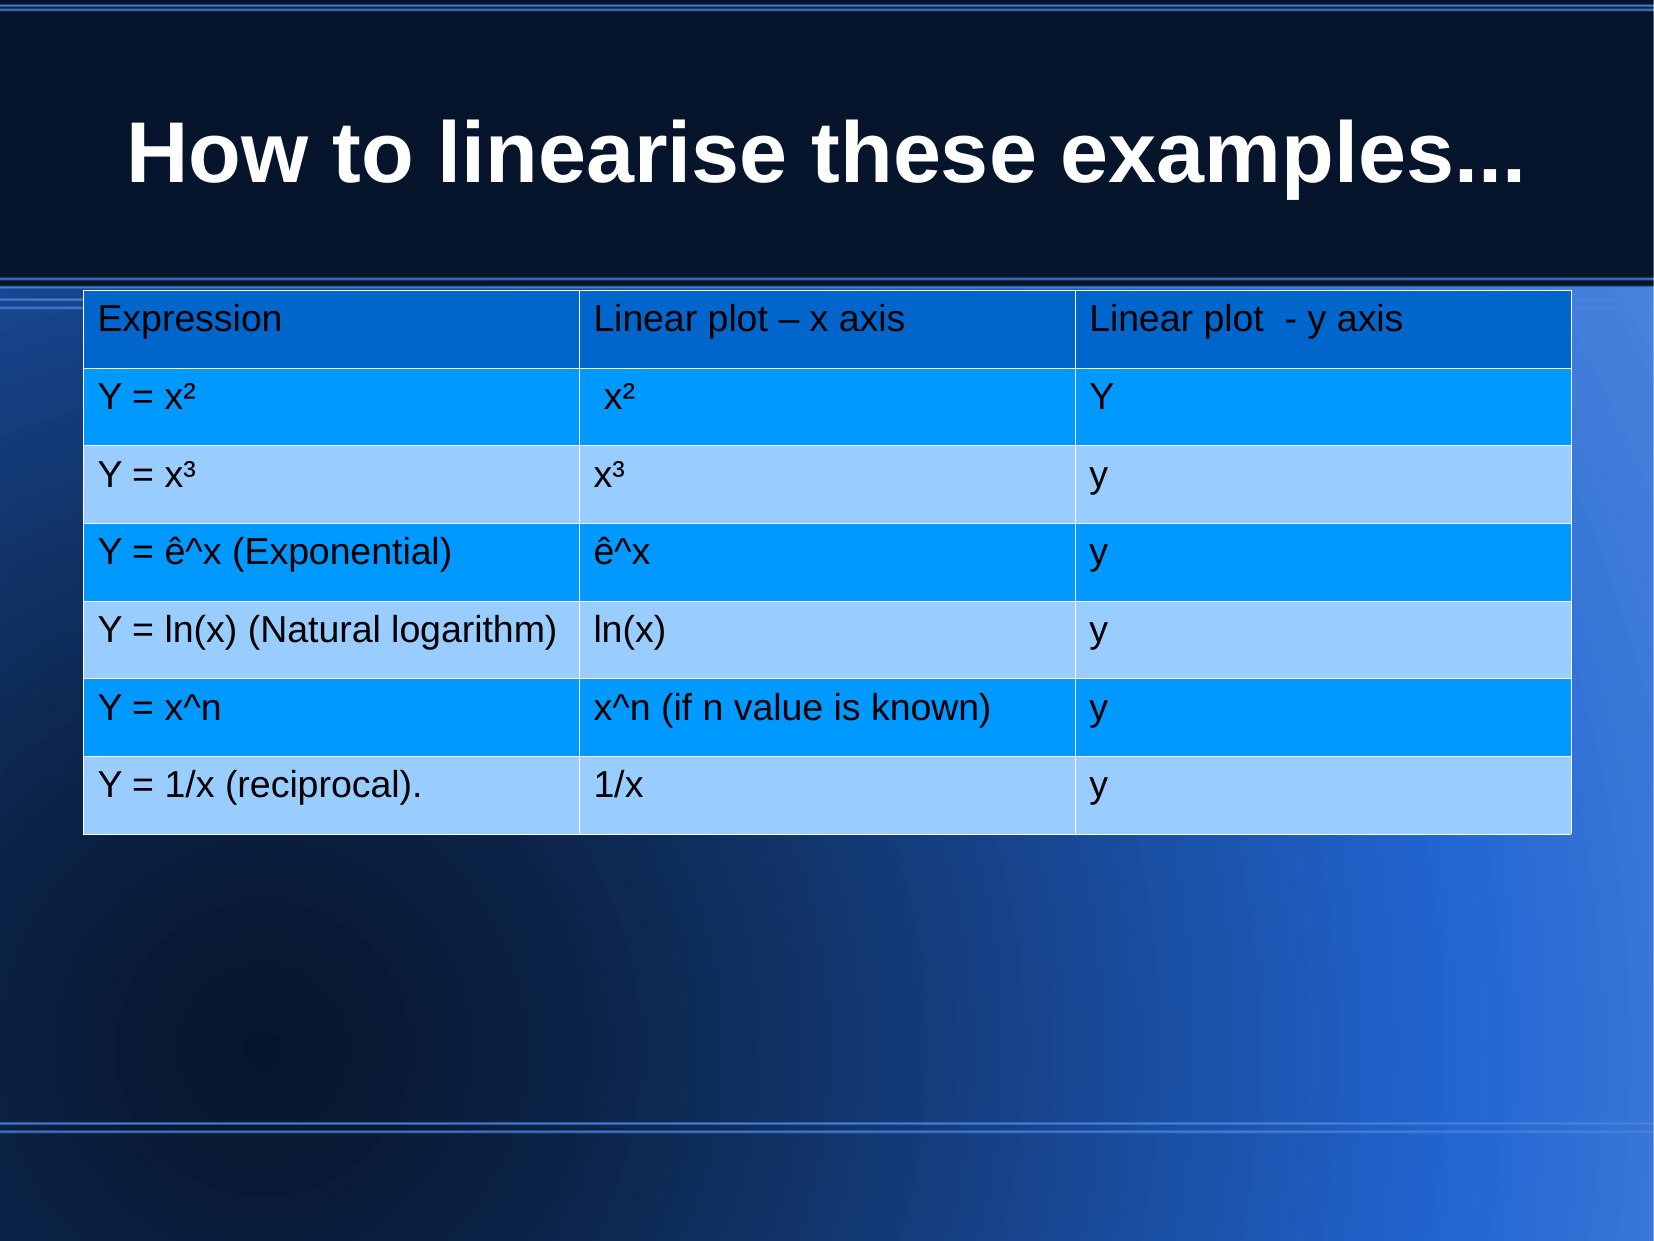

# How to linearise these examples...
| Expression | Linear plot – x axis | Linear plot - y axis |
| --- | --- | --- |
| Y = x² | x² | Y |
| Y = x³ | x³ | y |
| Y = ê^x (Exponential) | ê^x | y |
| Y = ln(x) (Natural logarithm) | ln(x) | y |
| Y = x^n | x^n (if n value is known) | y |
| Y = 1/x (reciprocal). | 1/x | y |